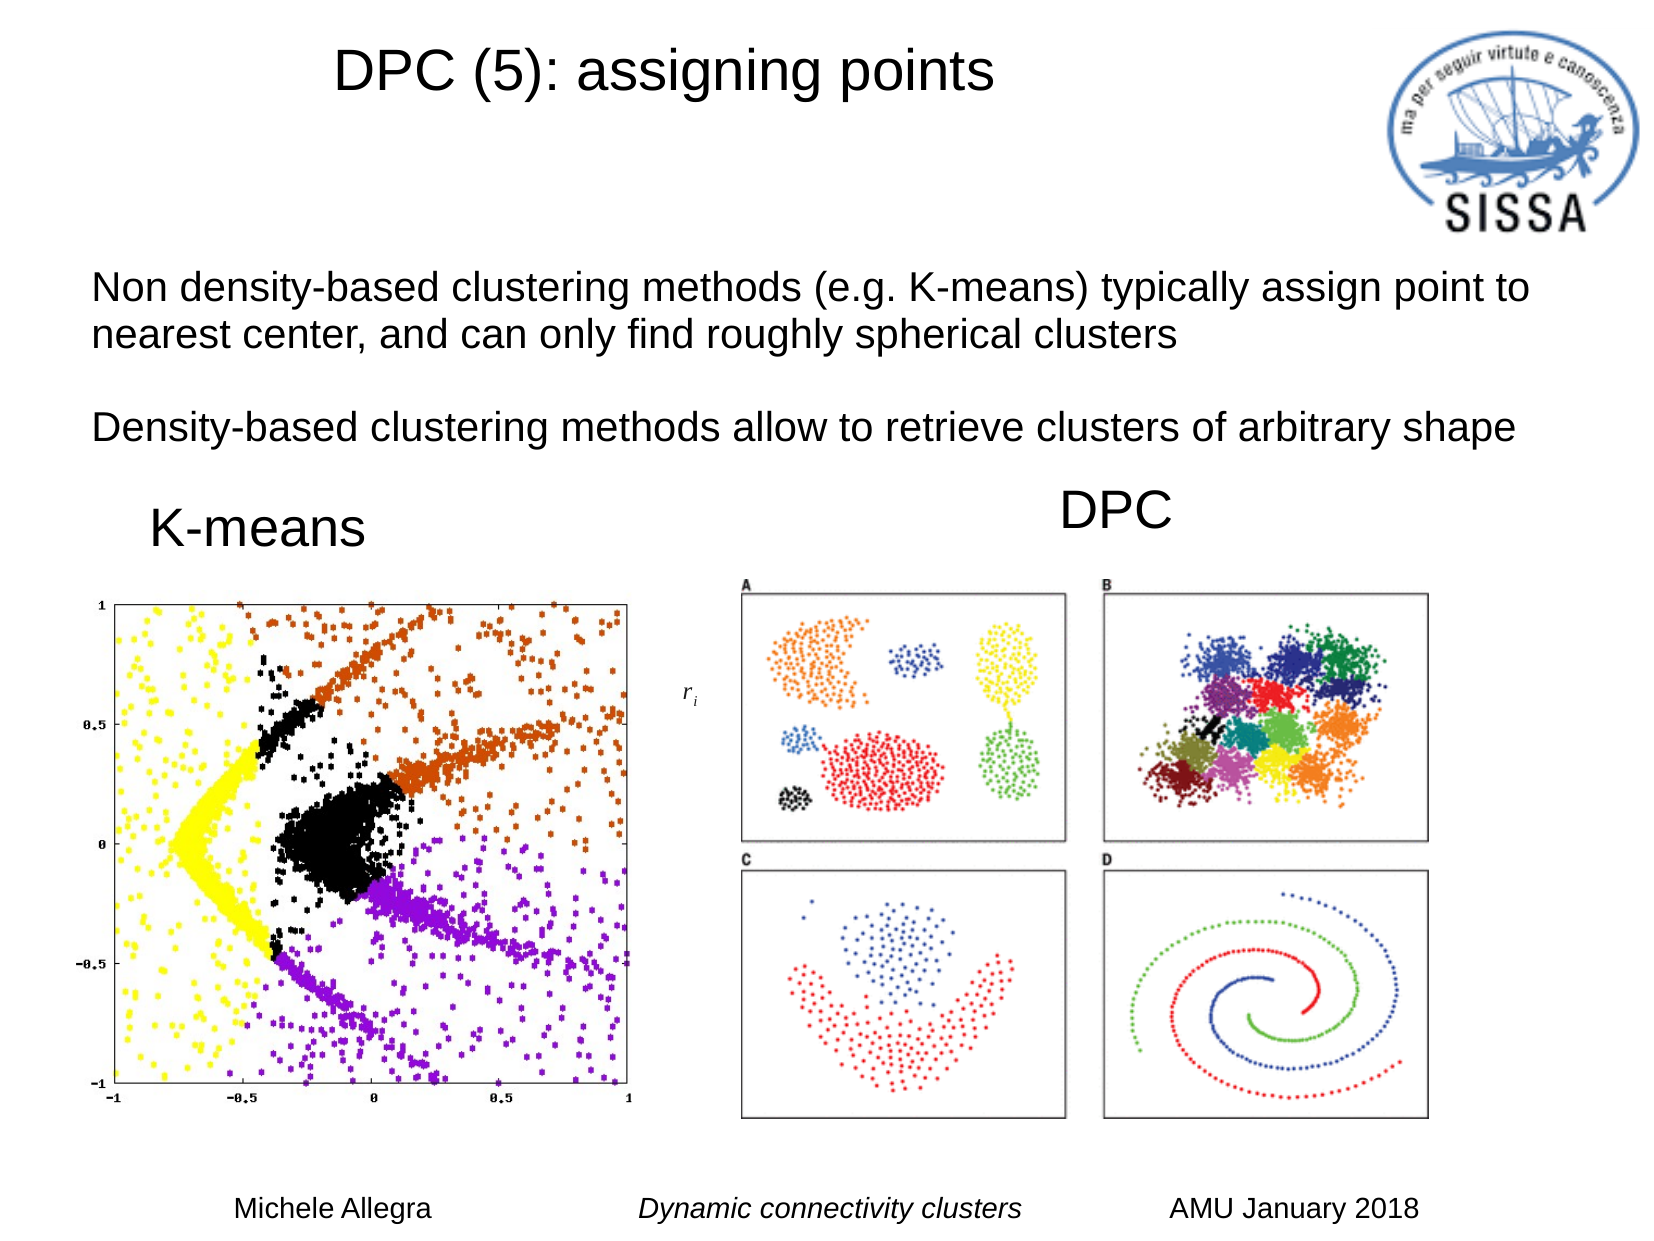

DPC (5): assigning points
# .
Non density-based clustering methods (e.g. K-means) typically assign point to nearest center, and can only find roughly spherical clusters
Density-based clustering methods allow to retrieve clusters of arbitrary shape
DPC
K-means
Michele Allegra Dynamic connectivity clusters AMU January 2018